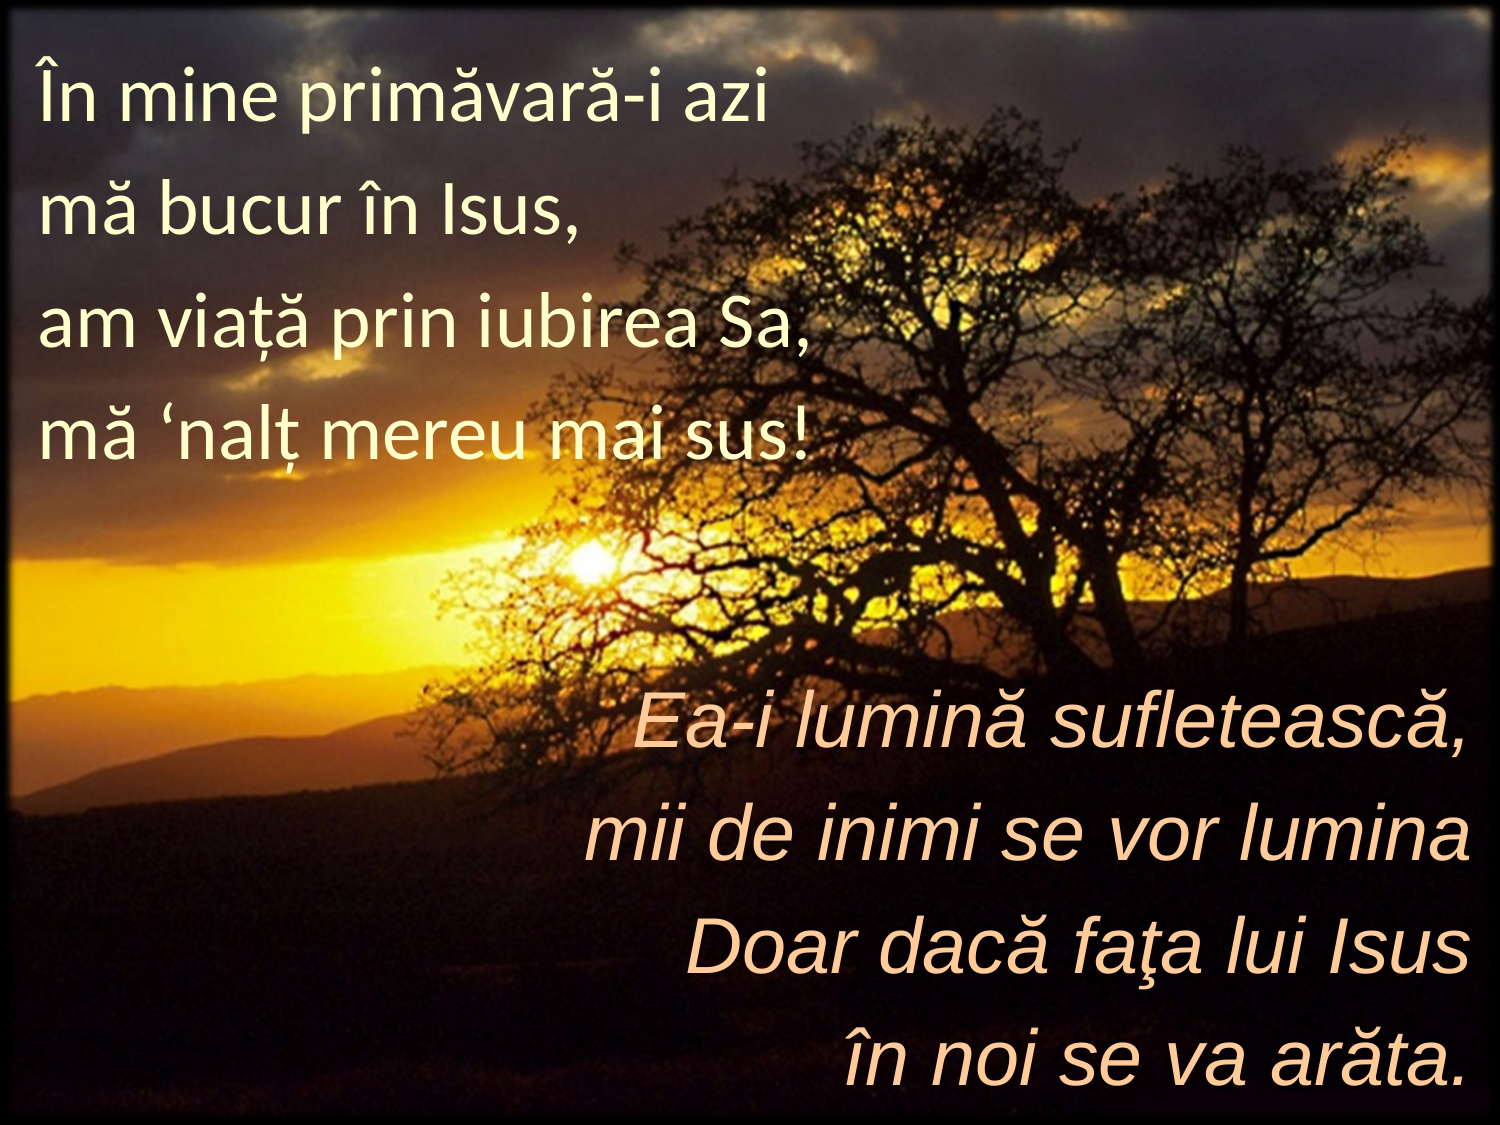

# În mine primăvară-i azi
mă bucur în Isus,
am viaţă prin iubirea Sa,
mă ‘nalţ mereu mai sus!
Ea-i lumină sufletească,
mii de inimi se vor lumina
Doar dacă faţa lui Isus
în noi se va arăta.